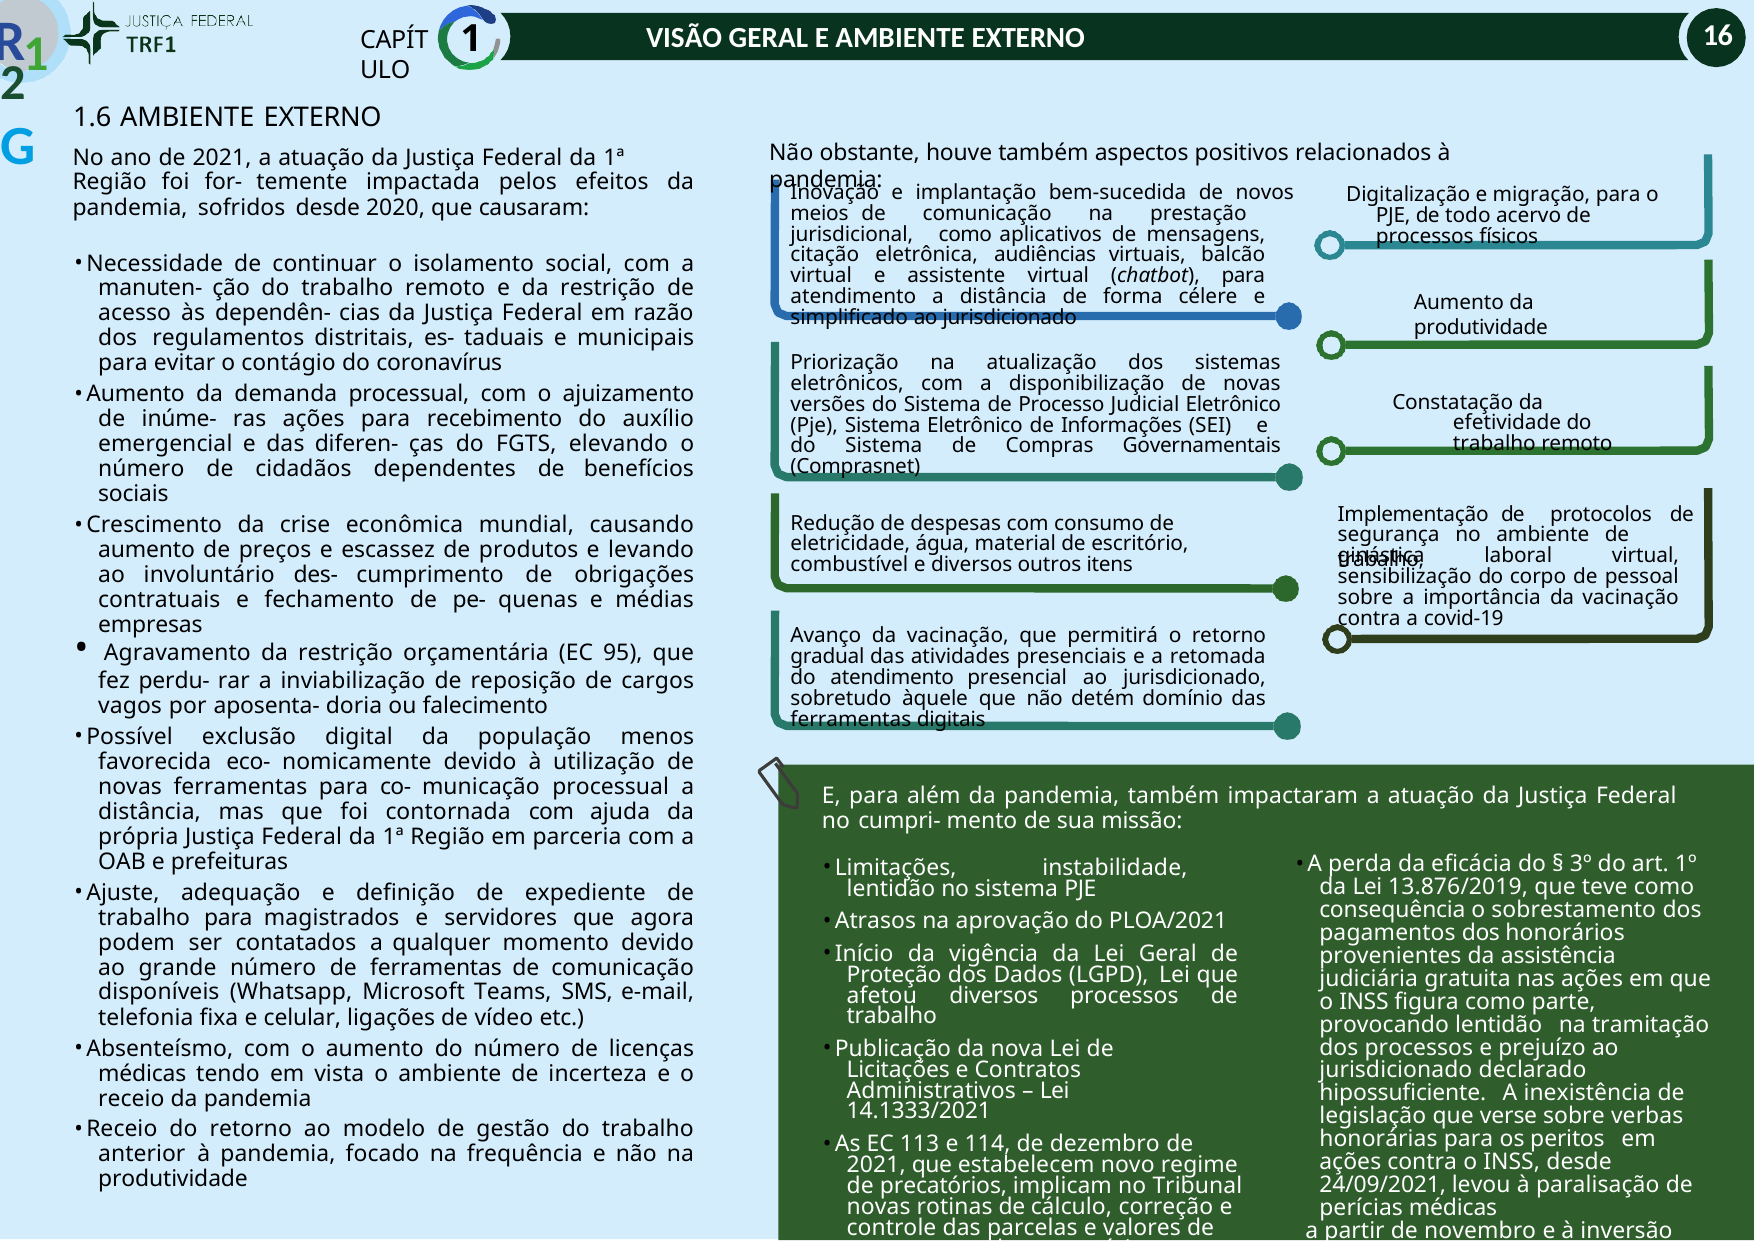

R
2G
1
16
VISÃO GERAL E AMBIENTE EXTERNO
1
CAPÍTULO
1.6 AMBIENTE EXTERNO
No ano de 2021, a atuação da Justiça Federal da 1ª Região foi for- temente impactada pelos efeitos da pandemia, sofridos desde 2020, que causaram:
Não obstante, houve também aspectos positivos relacionados à pandemia:
Inovação e implantação bem-sucedida de novos meios de comunicação na prestação jurisdicional, como aplicativos de mensagens, citação eletrônica, audiências virtuais, balcão virtual e assistente virtual (chatbot), para atendimento a distância de forma célere e simplificado ao jurisdicionado
Digitalização e migração, para o PJE, de todo acervo de processos físicos
Necessidade de continuar o isolamento social, com a manuten- ção do trabalho remoto e da restrição de acesso às dependên- cias da Justiça Federal em razão dos regulamentos distritais, es- taduais e municipais para evitar o contágio do coronavírus
Aumento da demanda processual, com o ajuizamento de inúme- ras ações para recebimento do auxílio emergencial e das diferen- ças do FGTS, elevando o número de cidadãos dependentes de benefícios sociais
Crescimento da crise econômica mundial, causando aumento de preços e escassez de produtos e levando ao involuntário des- cumprimento de obrigações contratuais e fechamento de pe- quenas e médias empresas
	Agravamento da restrição orçamentária (EC 95), que fez perdu- rar a inviabilização de reposição de cargos vagos por aposenta- doria ou falecimento
Possível exclusão digital da população menos favorecida eco- nomicamente devido à utilização de novas ferramentas para co- municação processual a distância, mas que foi contornada com ajuda da própria Justiça Federal da 1ª Região em parceria com a OAB e prefeituras
Ajuste, adequação e definição de expediente de trabalho para magistrados e servidores que agora podem ser contatados a qualquer momento devido ao grande número de ferramentas de comunicação disponíveis (Whatsapp, Microsoft Teams, SMS, e-mail, telefonia fixa e celular, ligações de vídeo etc.)
Absenteísmo, com o aumento do número de licenças médicas tendo em vista o ambiente de incerteza e o receio da pandemia
Receio do retorno ao modelo de gestão do trabalho anterior à pandemia, focado na frequência e não na produtividade
Aumento da produtividade
Priorização na atualização dos sistemas eletrônicos, com a disponibilização de novas versões do Sistema de Processo Judicial Eletrônico (Pje), Sistema Eletrônico de Informações (SEI) e do Sistema de Compras Governamentais (Comprasnet)
Constatação da efetividade do trabalho remoto
Implementação	de	protocolos	de
Redução de despesas com consumo de eletricidade, água, material de escritório, combustível e diversos outros itens
segurança no ambiente de trabalho,
ginástica laboral virtual, sensibilização do corpo de pessoal sobre a importância da vacinação contra a covid-19
Avanço da vacinação, que permitirá o retorno gradual das atividades presenciais e a retomada do atendimento presencial ao jurisdicionado, sobretudo àquele que não detém domínio das ferramentas digitais
E, para além da pandemia, também impactaram a atuação da Justiça Federal no cumpri- mento de sua missão:
A perda da eficácia do § 3º do art. 1º da Lei 13.876/2019, que teve como consequência o sobrestamento dos pagamentos dos honorários provenientes da assistência judiciária gratuita nas ações em que o INSS figura como parte, provocando lentidão na tramitação dos processos e prejuízo ao jurisdicionado declarado hipossuficiente. A inexistência de legislação que verse sobre verbas honorárias para os peritos em ações contra o INSS, desde 24/09/2021, levou à paralisação de perícias médicas
a partir de novembro e à inversão do fluxo processual para que o autor passe a recolher o valor dos honorários para ter a perícia marcada.
Limitações, instabilidade, lentidão no sistema PJE
Atrasos na aprovação do PLOA/2021
Início da vigência da Lei Geral de Proteção dos Dados (LGPD), Lei que afetou diversos processos de trabalho
Publicação da nova Lei de Licitações e Contratos Administrativos – Lei 14.1333/2021
As EC 113 e 114, de dezembro de 2021, que estabelecem novo regime de precatórios, implicam no Tribunal novas rotinas de cálculo, correção e controle das parcelas e valores de pagamentos dos precatórios